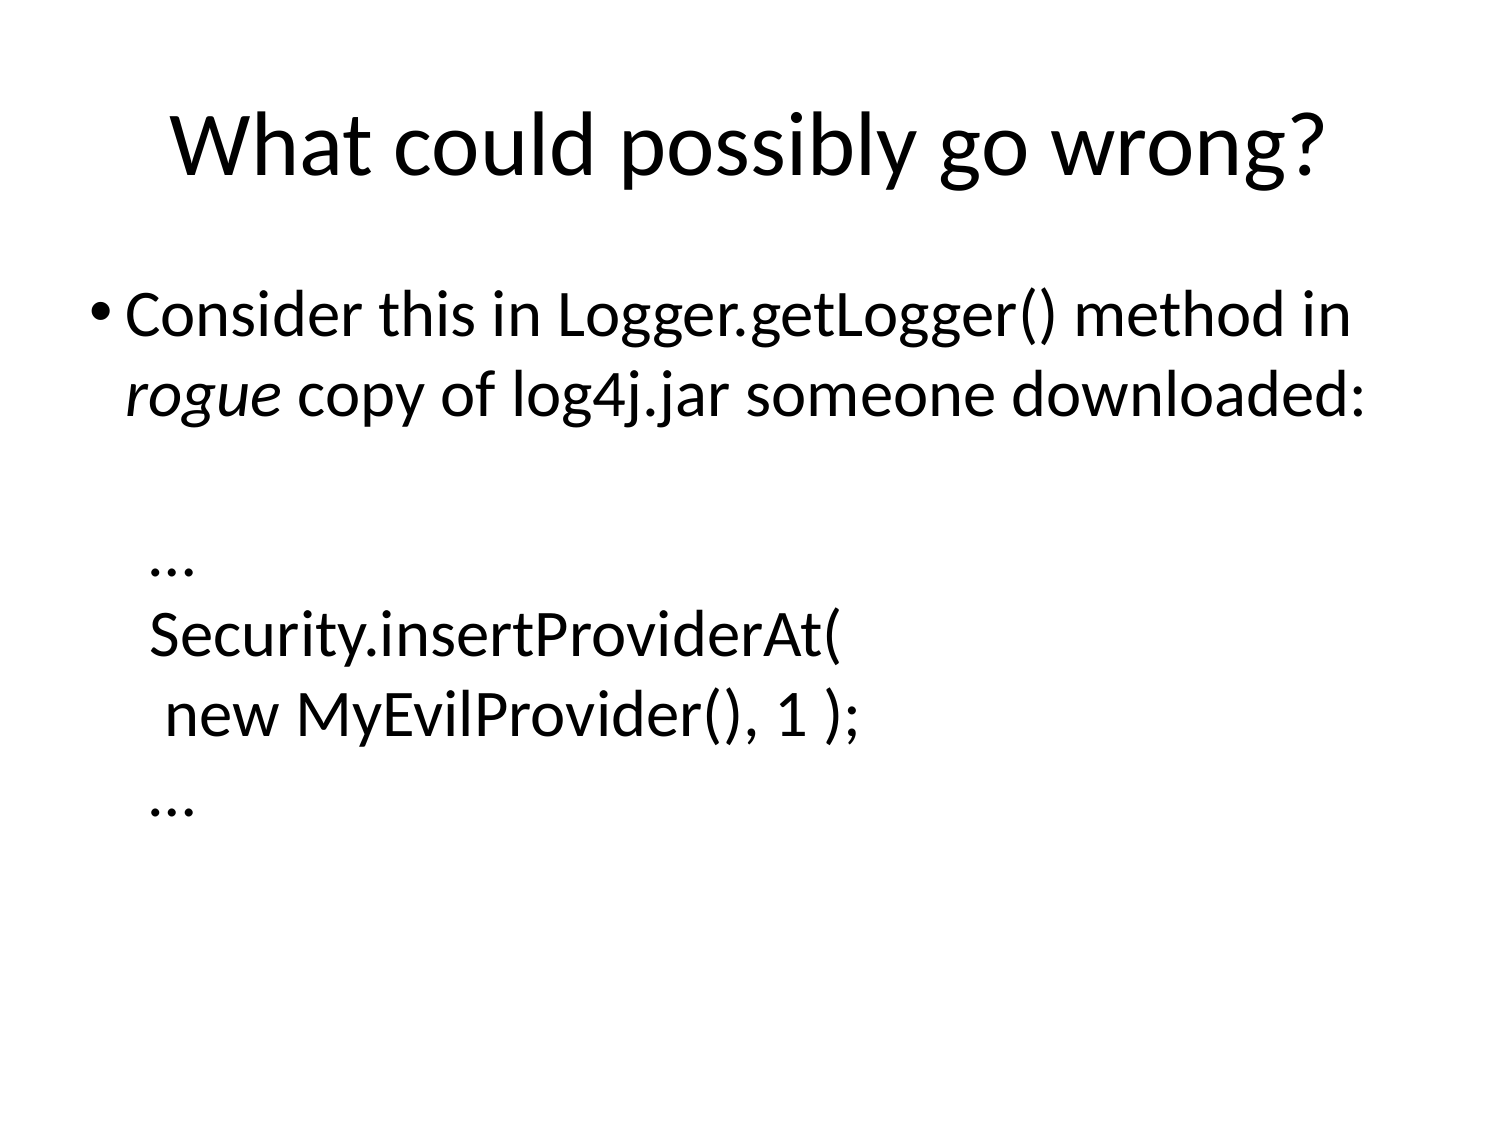

What could possibly go wrong?
Consider this in Logger.getLogger() method in rogue copy of log4j.jar someone downloaded:
 …
 Security.insertProviderAt(
	new MyEvilProvider(), 1 );
 …